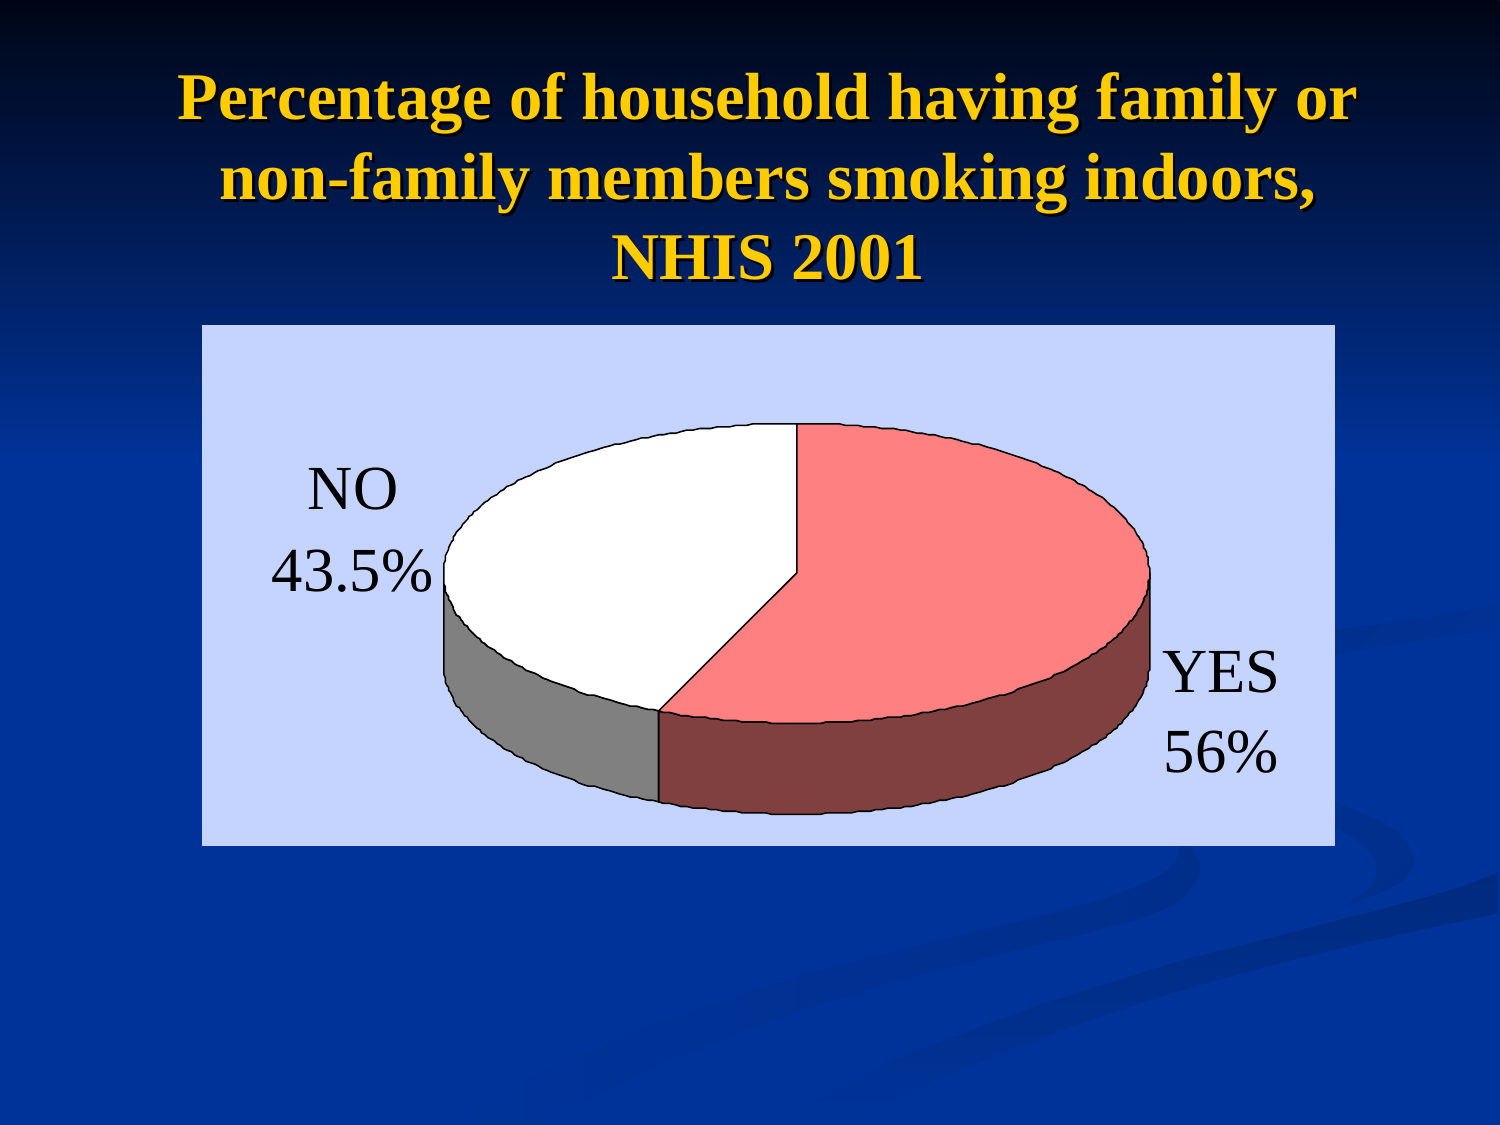

# Percentage of household having family or non-family members smoking indoors, NHIS 2001